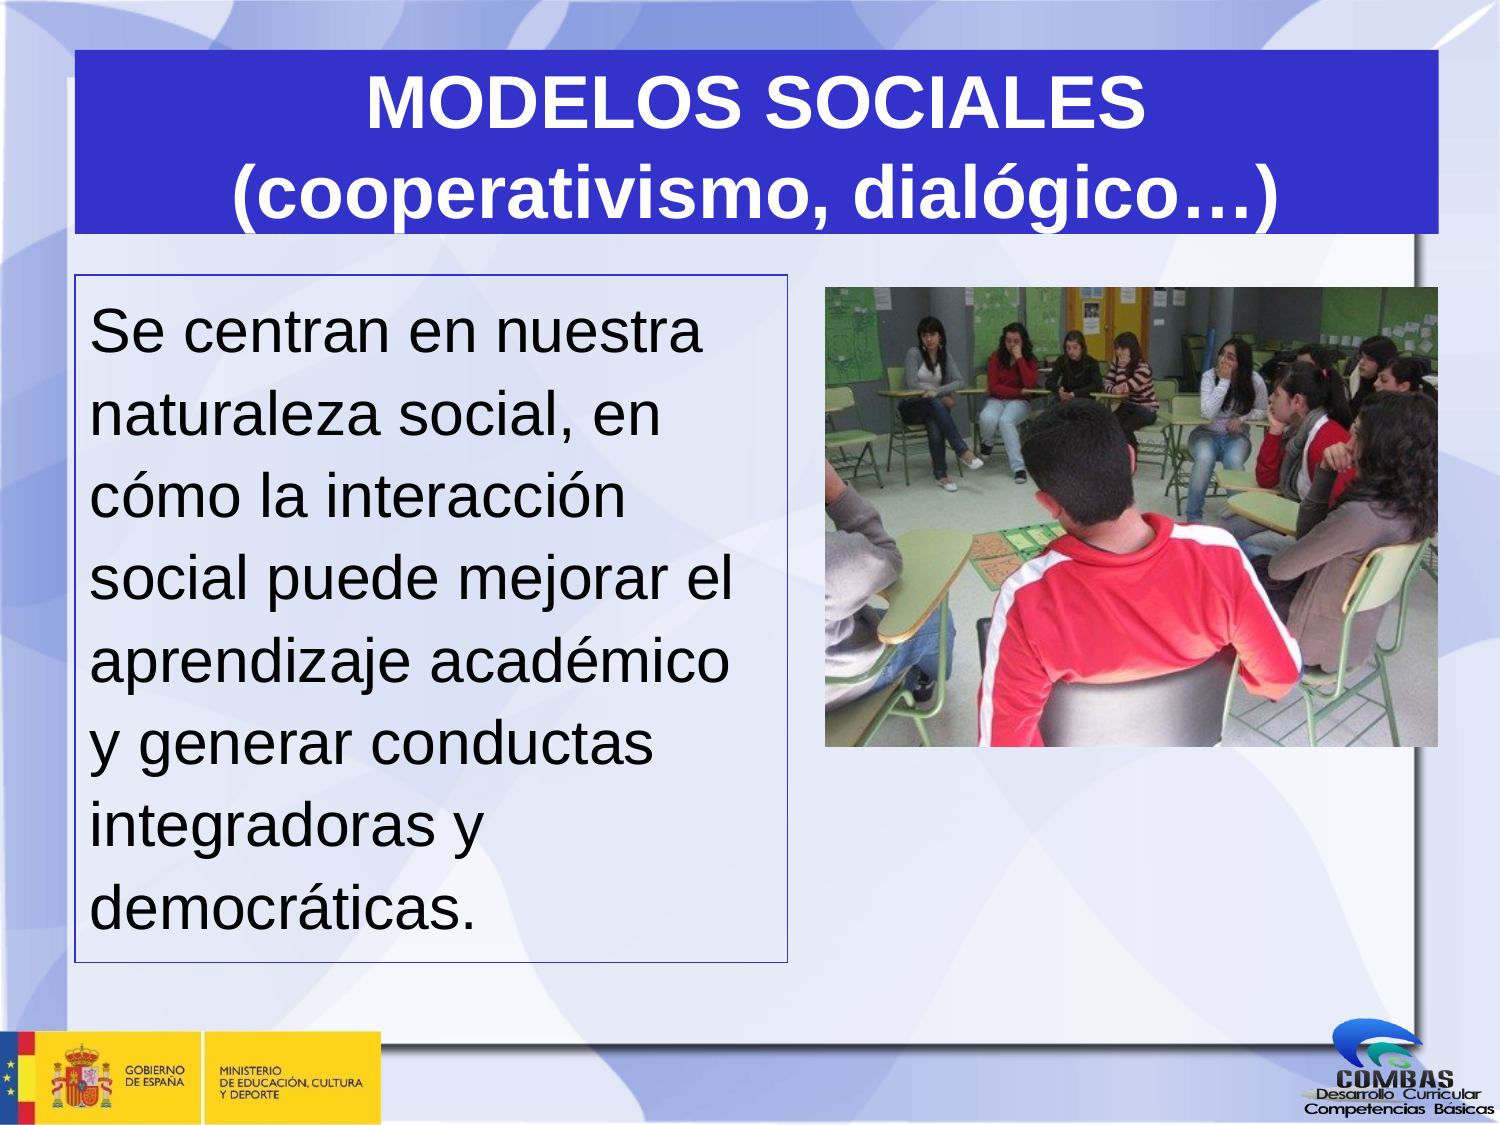

MODELOS SOCIALES (cooperativismo, dialógico…)
Se centran en nuestra naturaleza social, en cómo la interacción social puede mejorar el aprendizaje académico y generar conductas integradoras y democráticas.